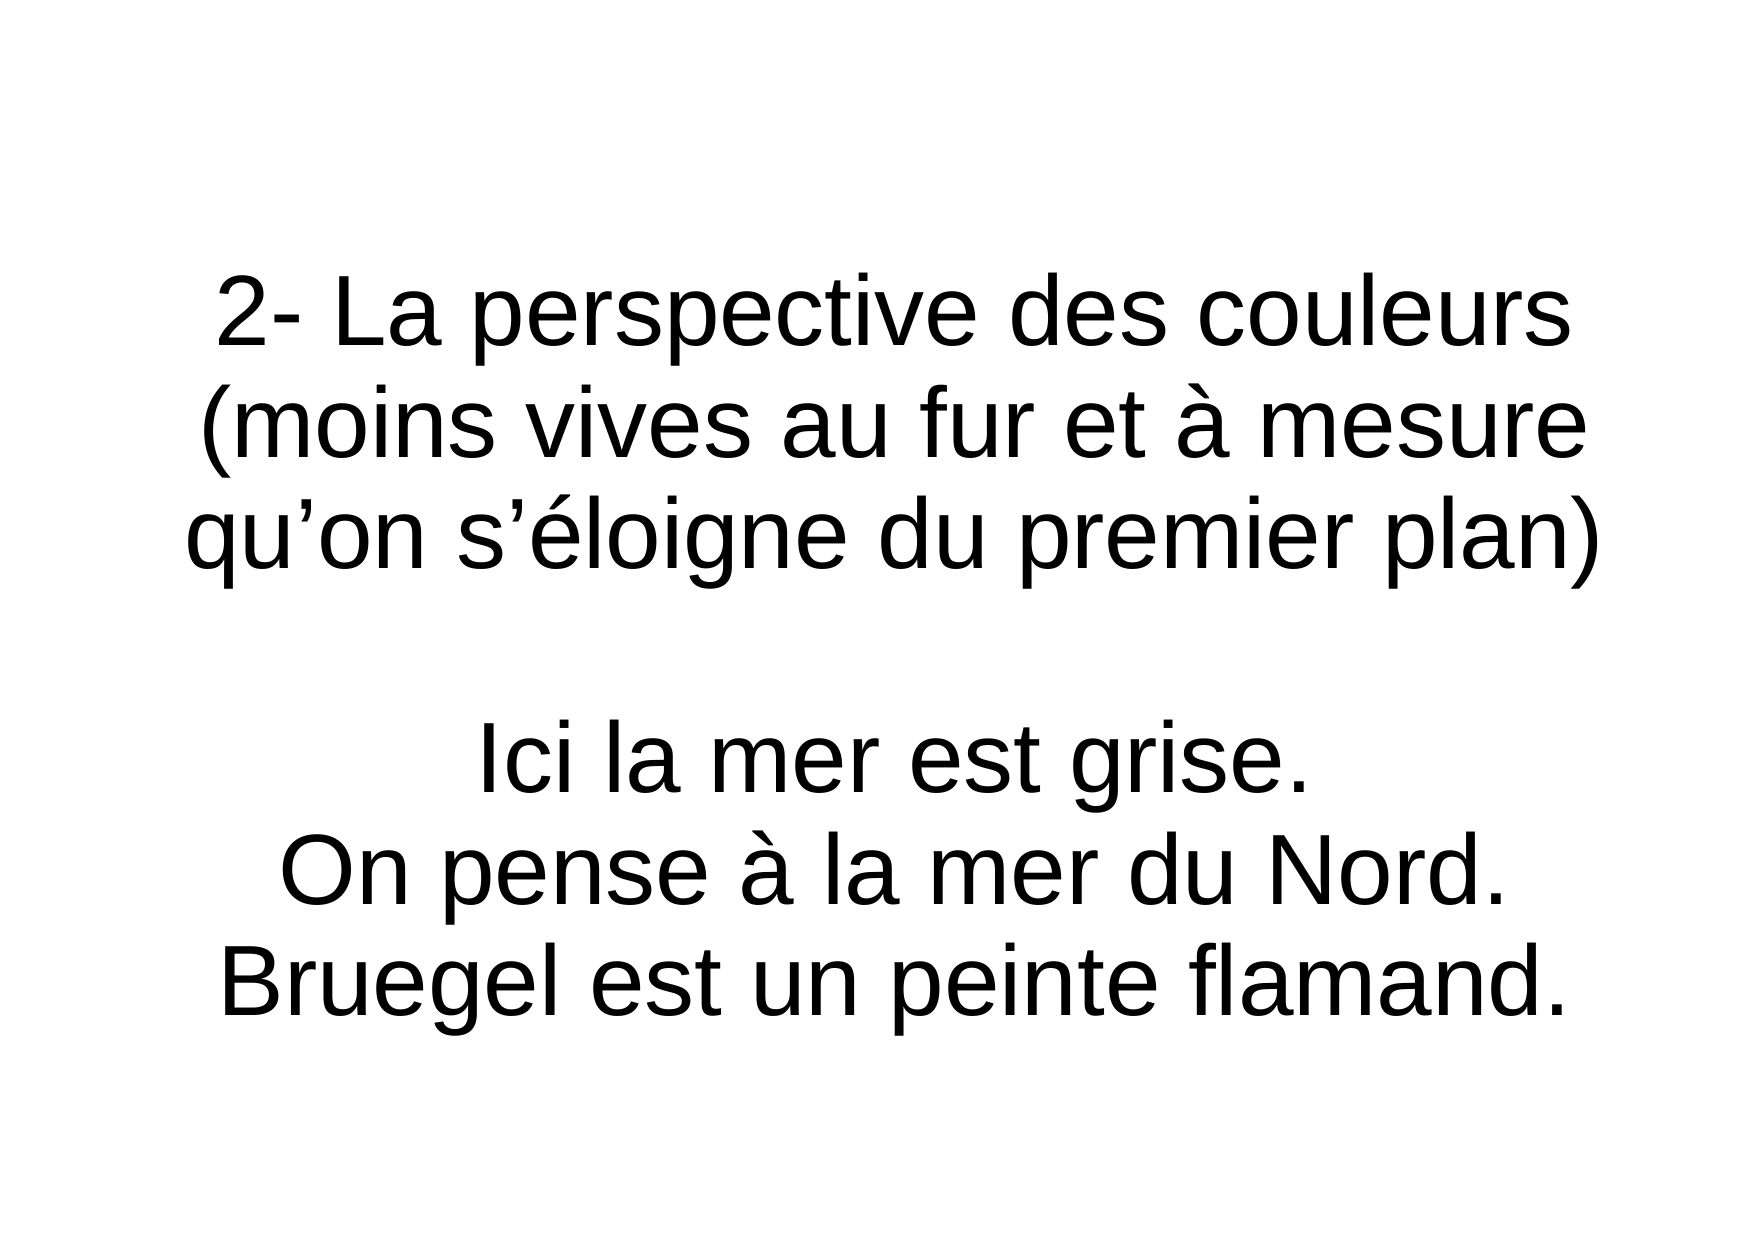

2- La perspective des couleurs
(moins vives au fur et à mesure qu’on s’éloigne du premier plan)
Ici la mer est grise.
On pense à la mer du Nord.
Bruegel est un peinte flamand.